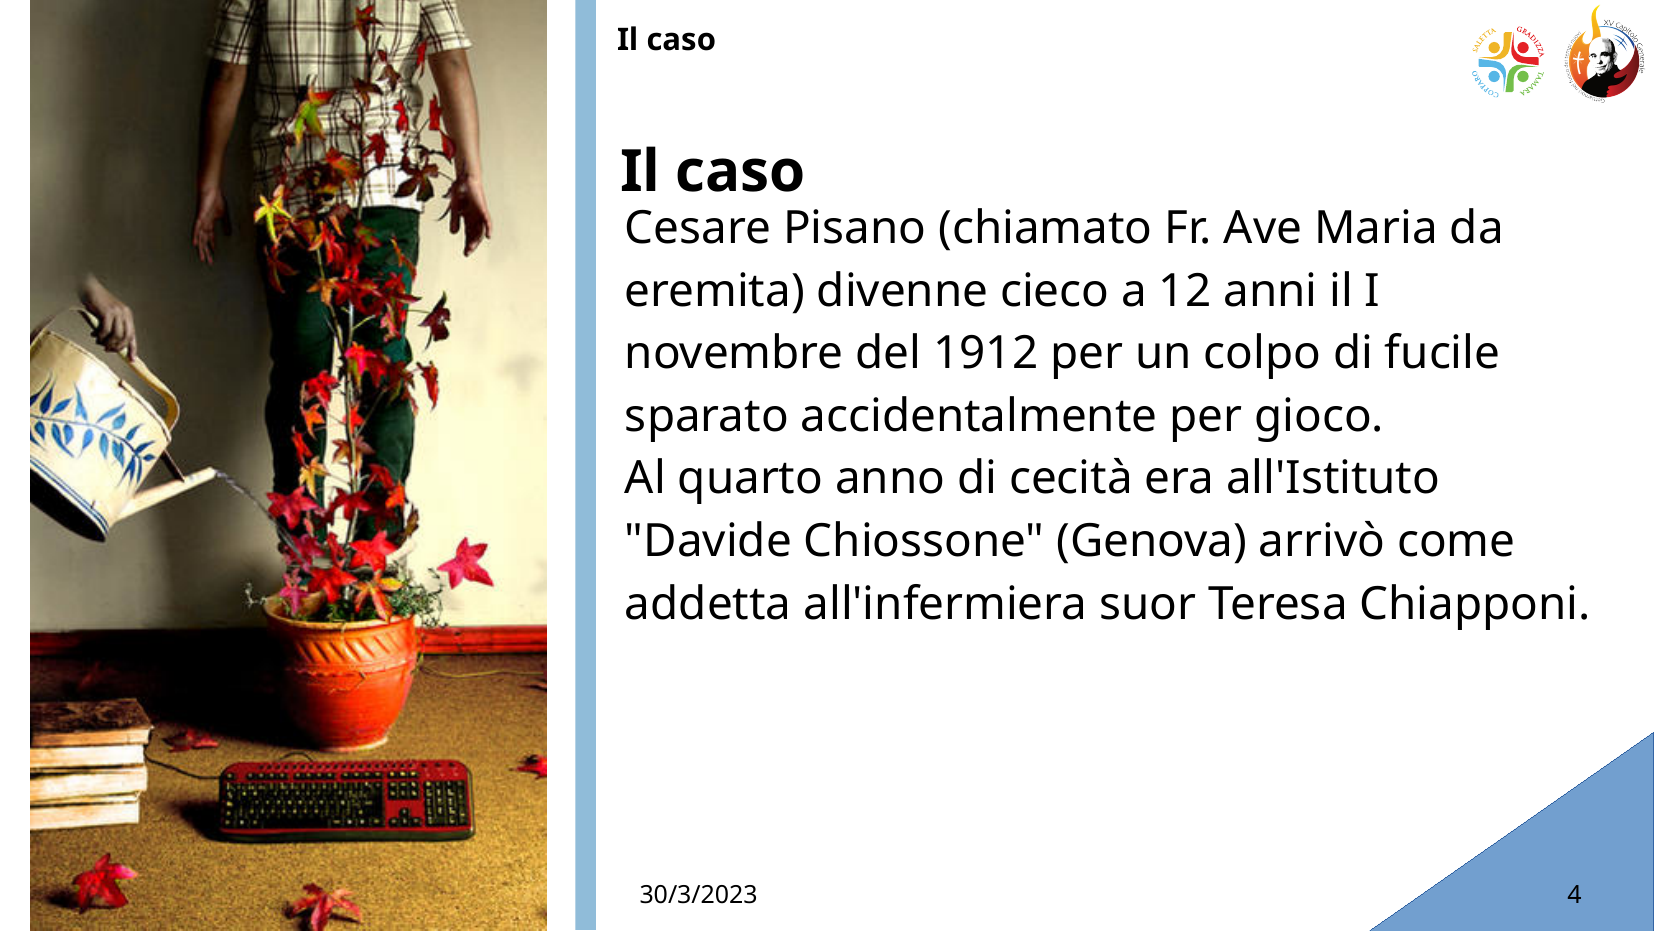

Il caso
Il caso
# Cesare Pisano (chiamato Fr. Ave Maria da eremita) divenne cieco a 12 anni il I novembre del 1912 per un colpo di fucile sparato accidentalmente per gioco.
Al quarto anno di cecità era all'Istituto "Davide Chiossone" (Genova) arrivò come addetta all'infermiera suor Teresa Chiapponi.